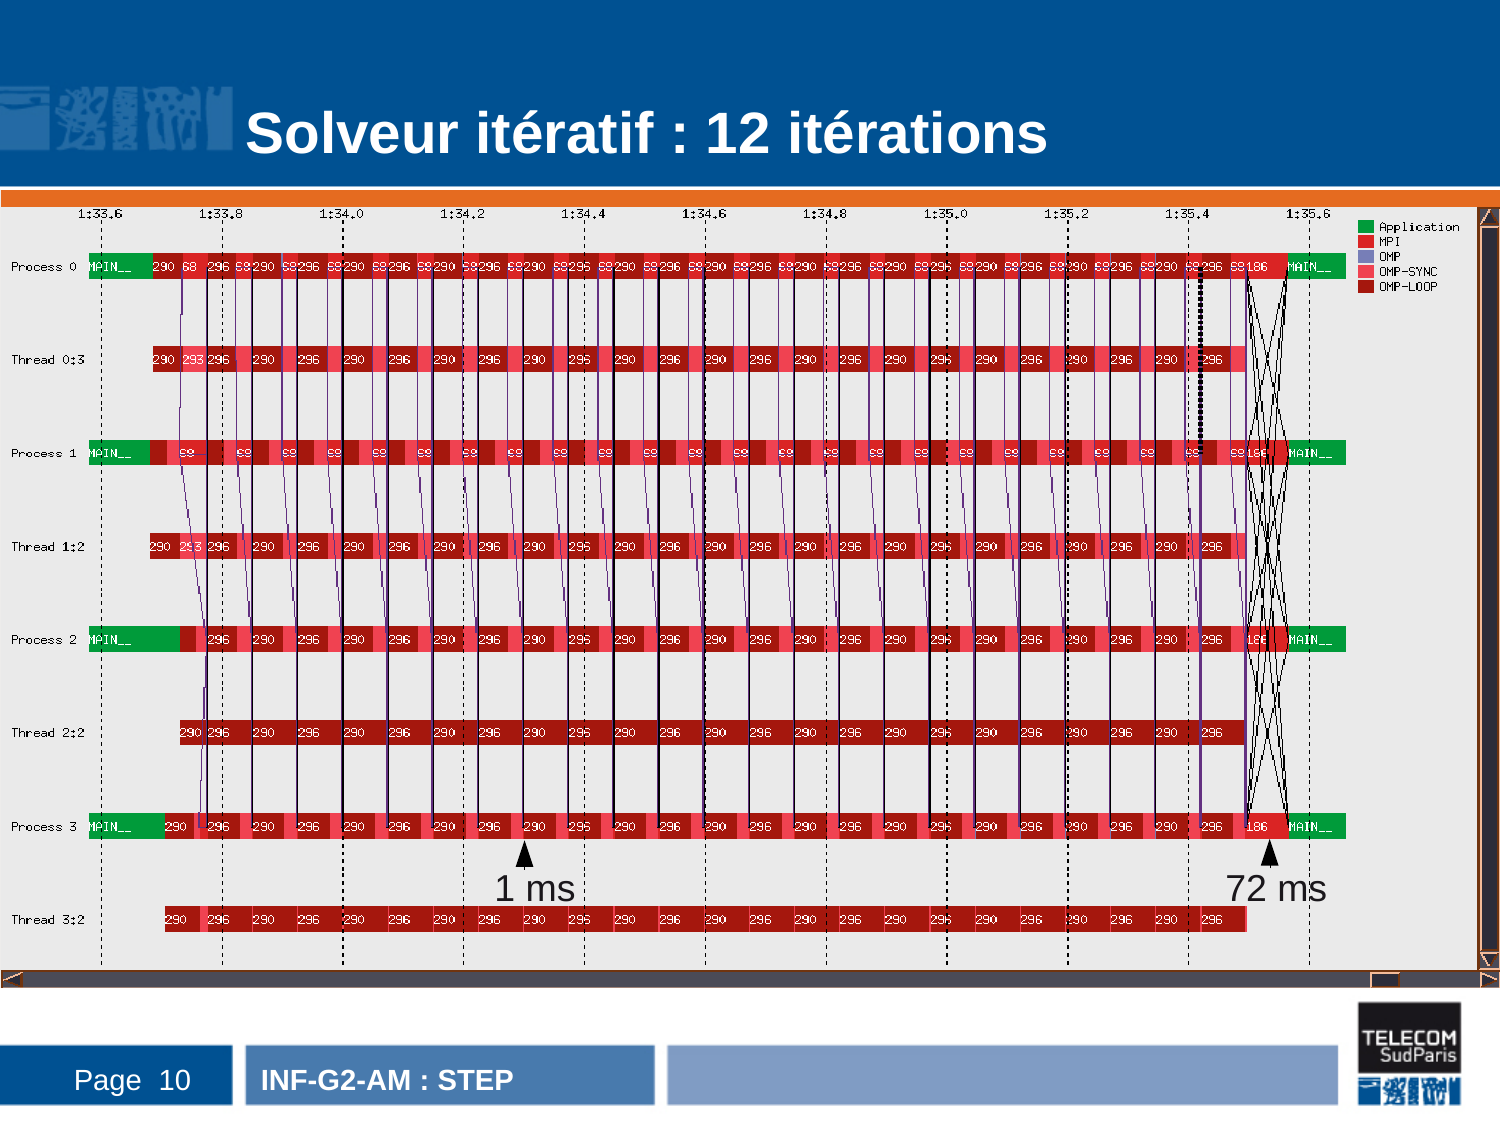

# Solveur itératif : 12 itérations
1 ms
72 ms
10